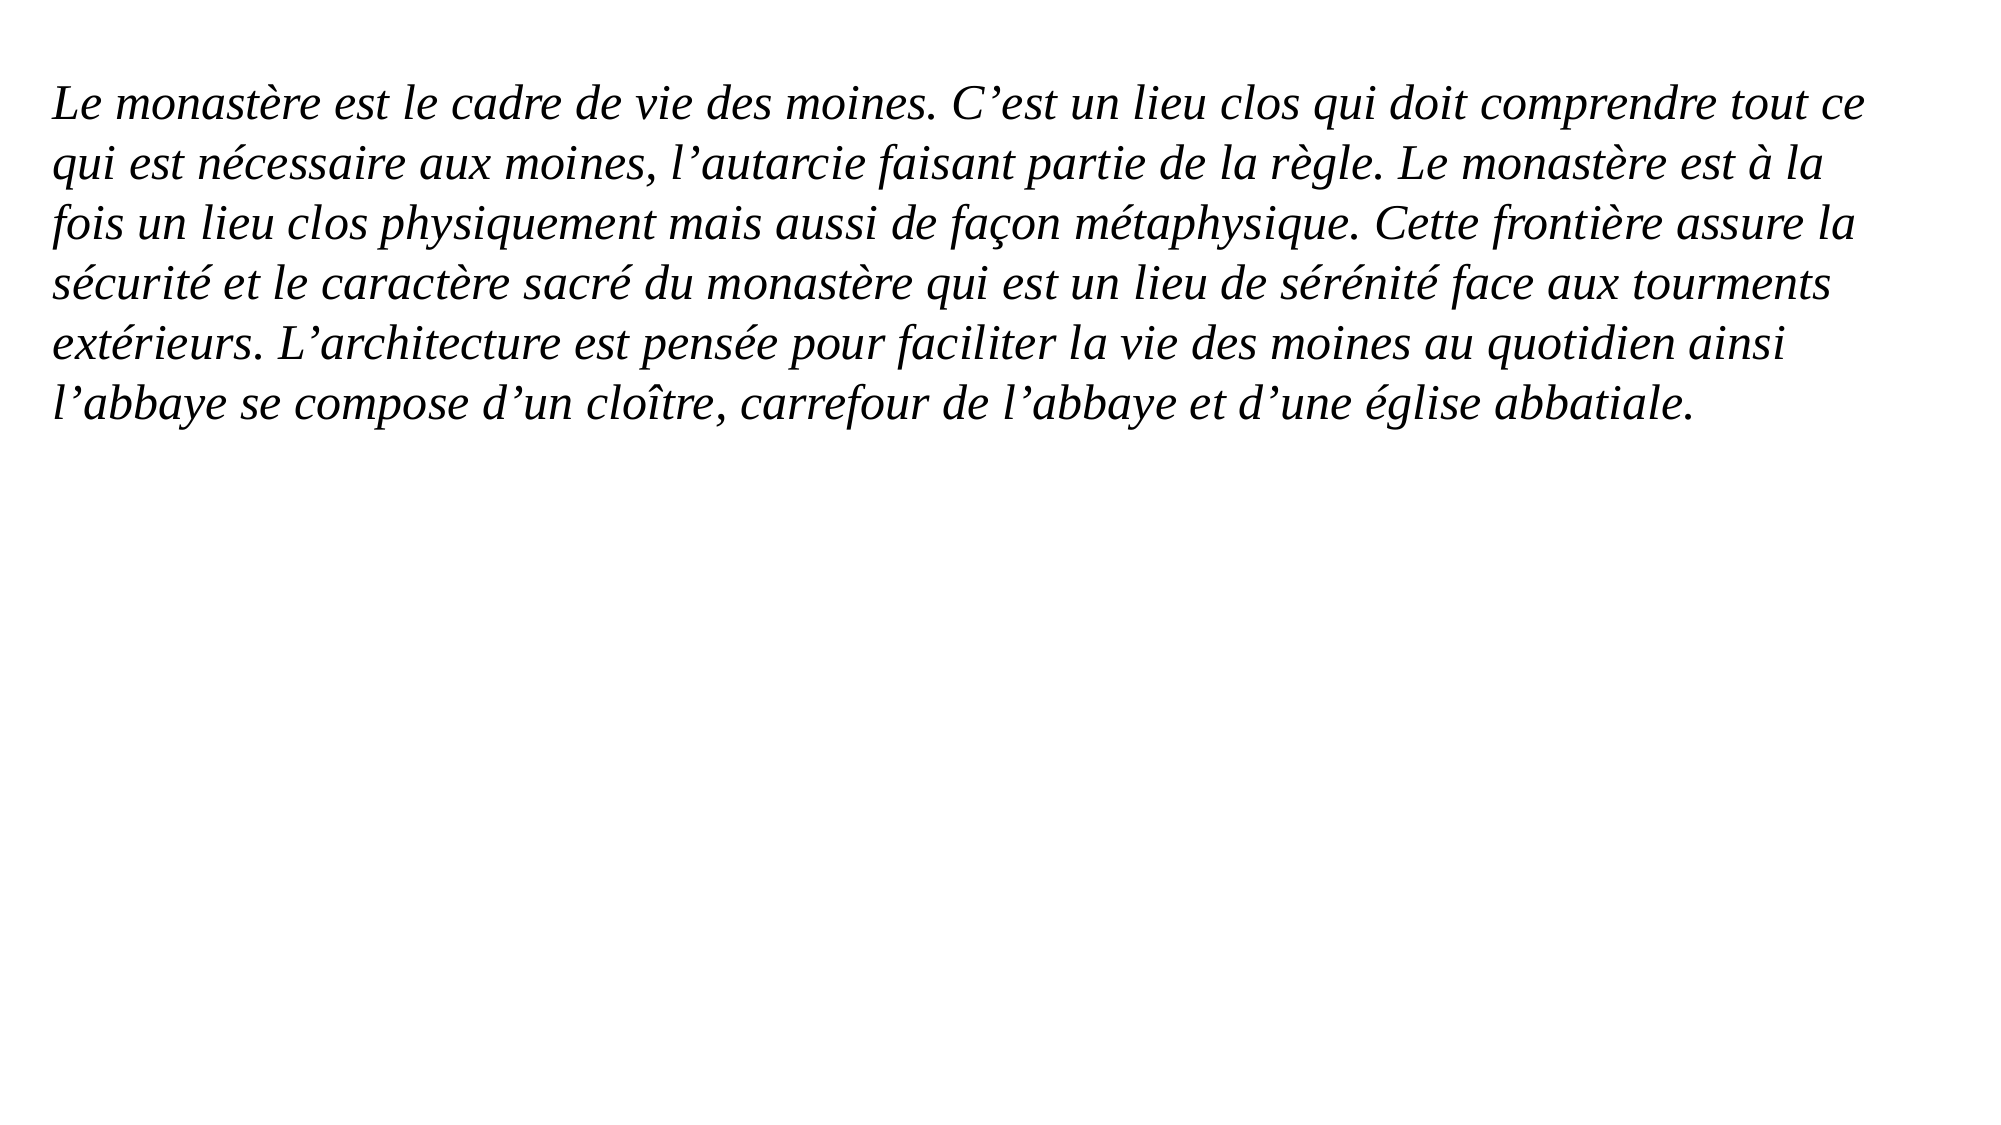

Le monastère est le cadre de vie des moines. C’est un lieu clos qui doit comprendre tout ce qui est nécessaire aux moines, l’autarcie faisant partie de la règle. Le monastère est à la fois un lieu clos physiquement mais aussi de façon métaphysique. Cette frontière assure la sécurité et le caractère sacré du monastère qui est un lieu de sérénité face aux tourments extérieurs. L’architecture est pensée pour faciliter la vie des moines au quotidien ainsi l’abbaye se compose d’un cloître, carrefour de l’abbaye et d’une église abbatiale.